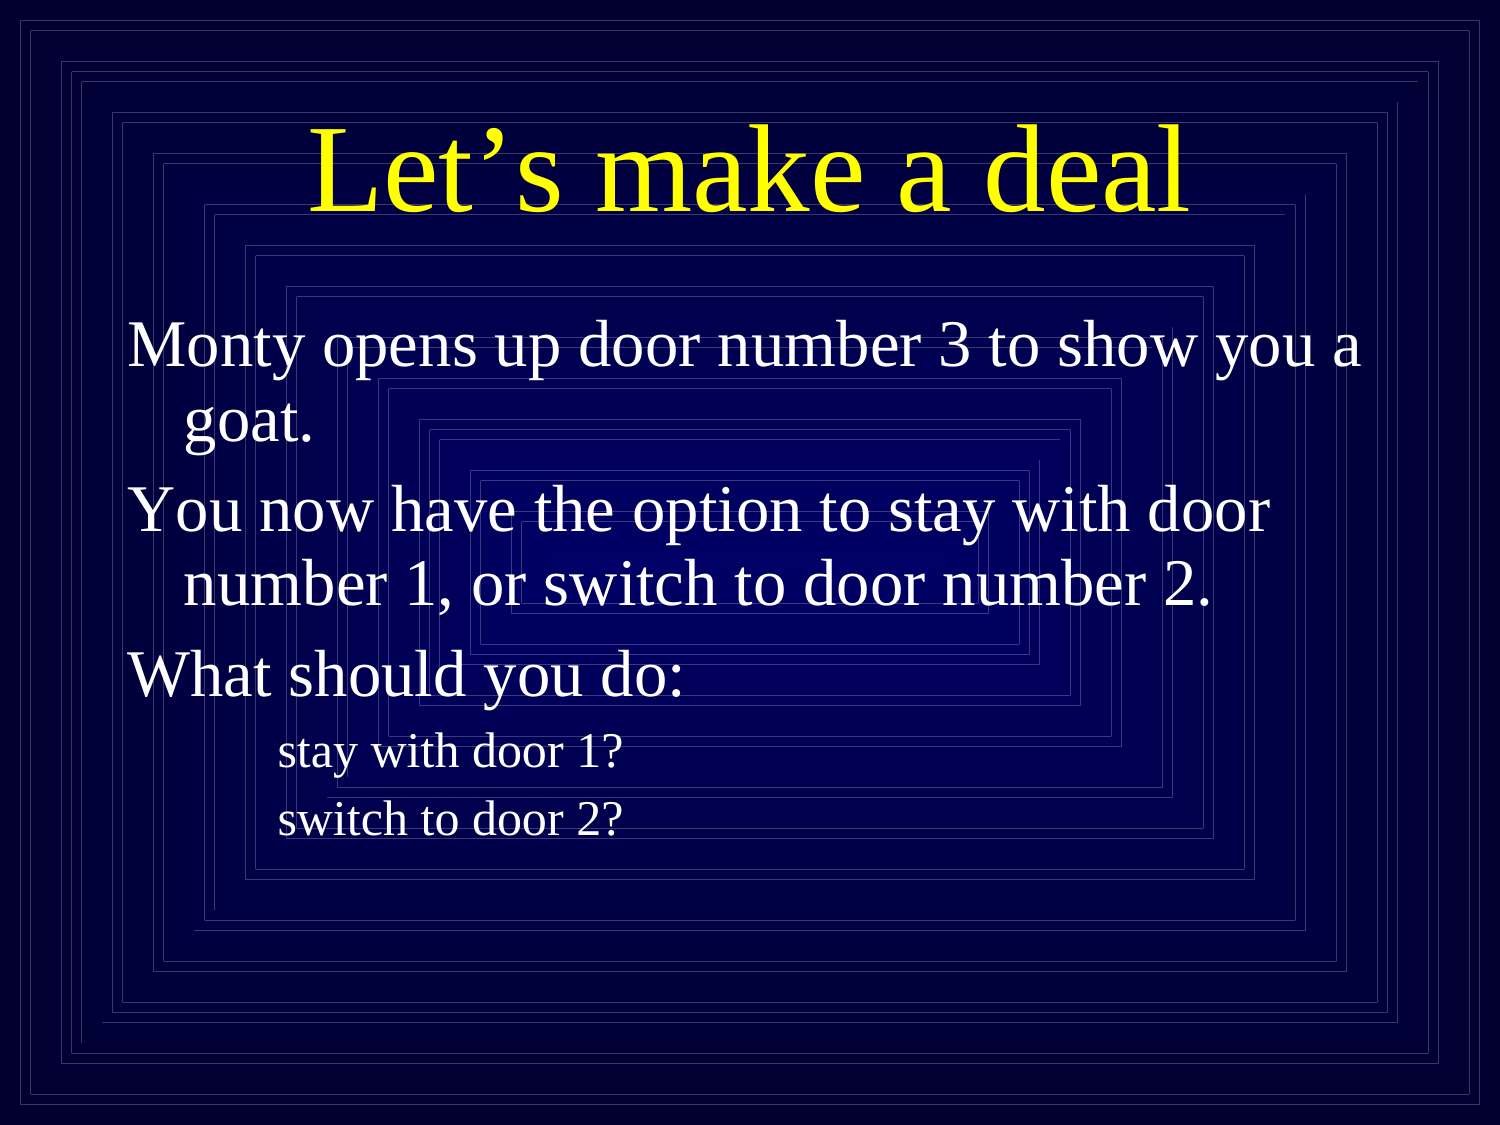

# Let’s make a deal
Monty opens up door number 3 to show you a goat.
You now have the option to stay with door number 1, or switch to door number 2.
What should you do:
stay with door 1?
switch to door 2?